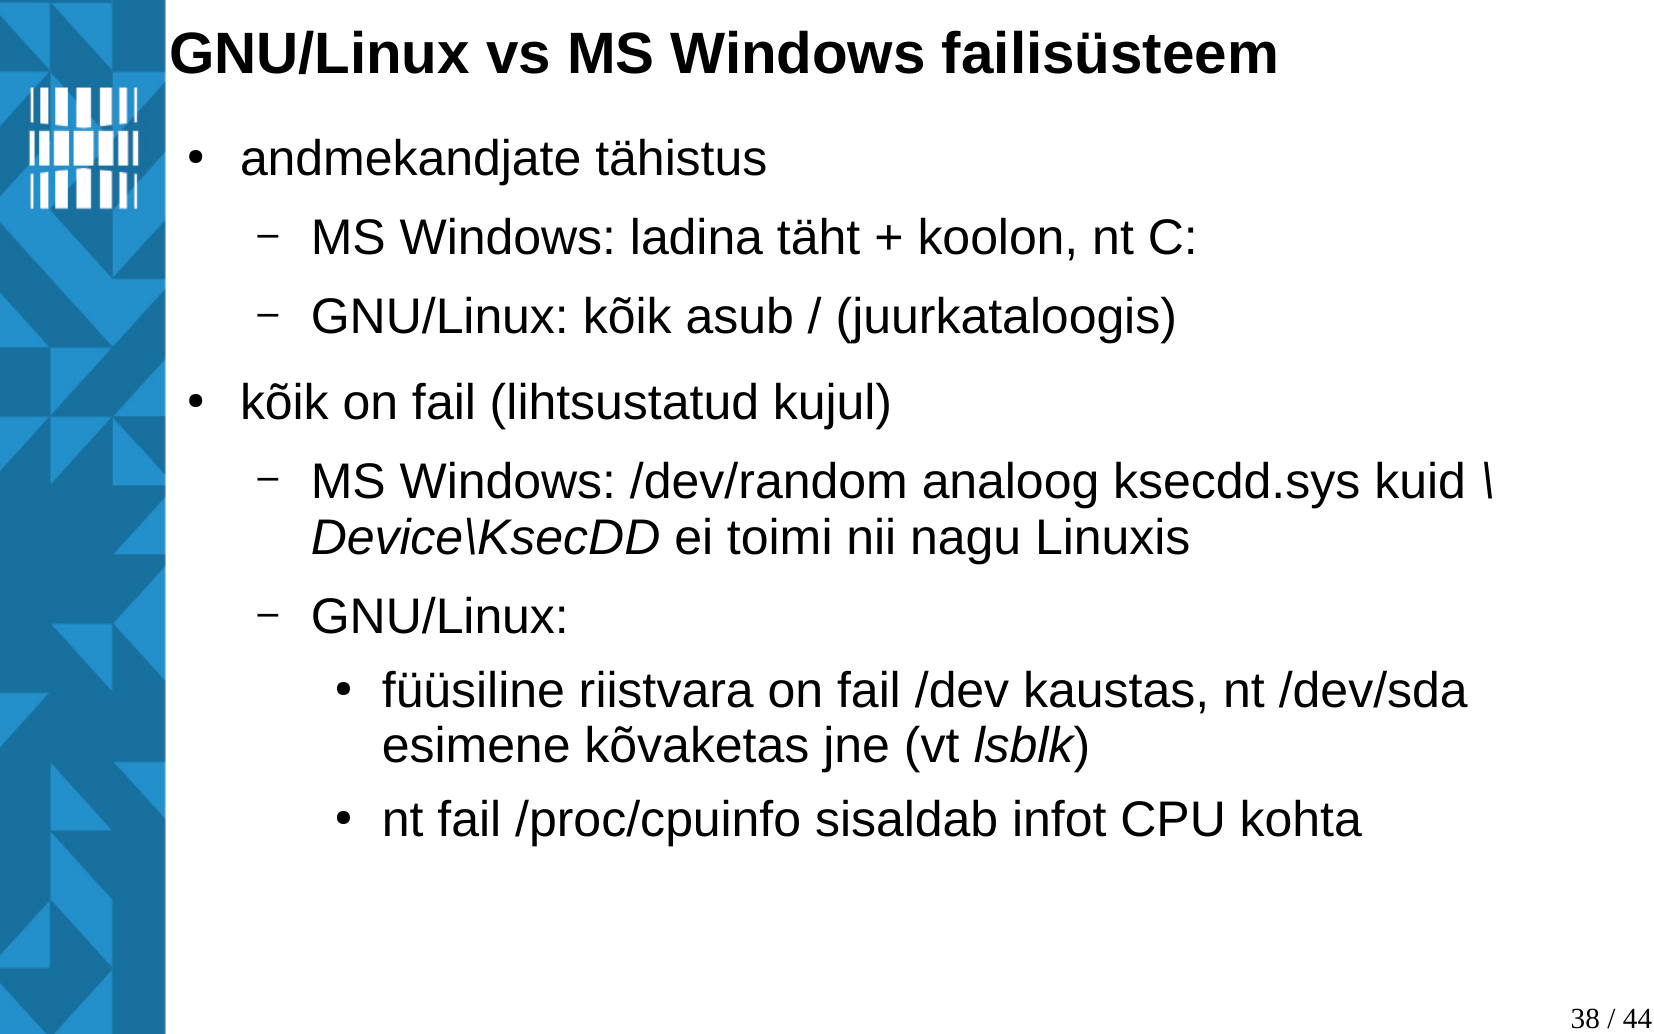

# GNU/Linux vs MS Windows failisüsteem
andmekandjate tähistus
MS Windows: ladina täht + koolon, nt C:
GNU/Linux: kõik asub / (juurkataloogis)
kõik on fail (lihtsustatud kujul)
MS Windows: /dev/random analoog ksecdd.sys kuid \Device\KsecDD ei toimi nii nagu Linuxis
GNU/Linux:
füüsiline riistvara on fail /dev kaustas, nt /dev/sda esimene kõvaketas jne (vt lsblk)
nt fail /proc/cpuinfo sisaldab infot CPU kohta
38